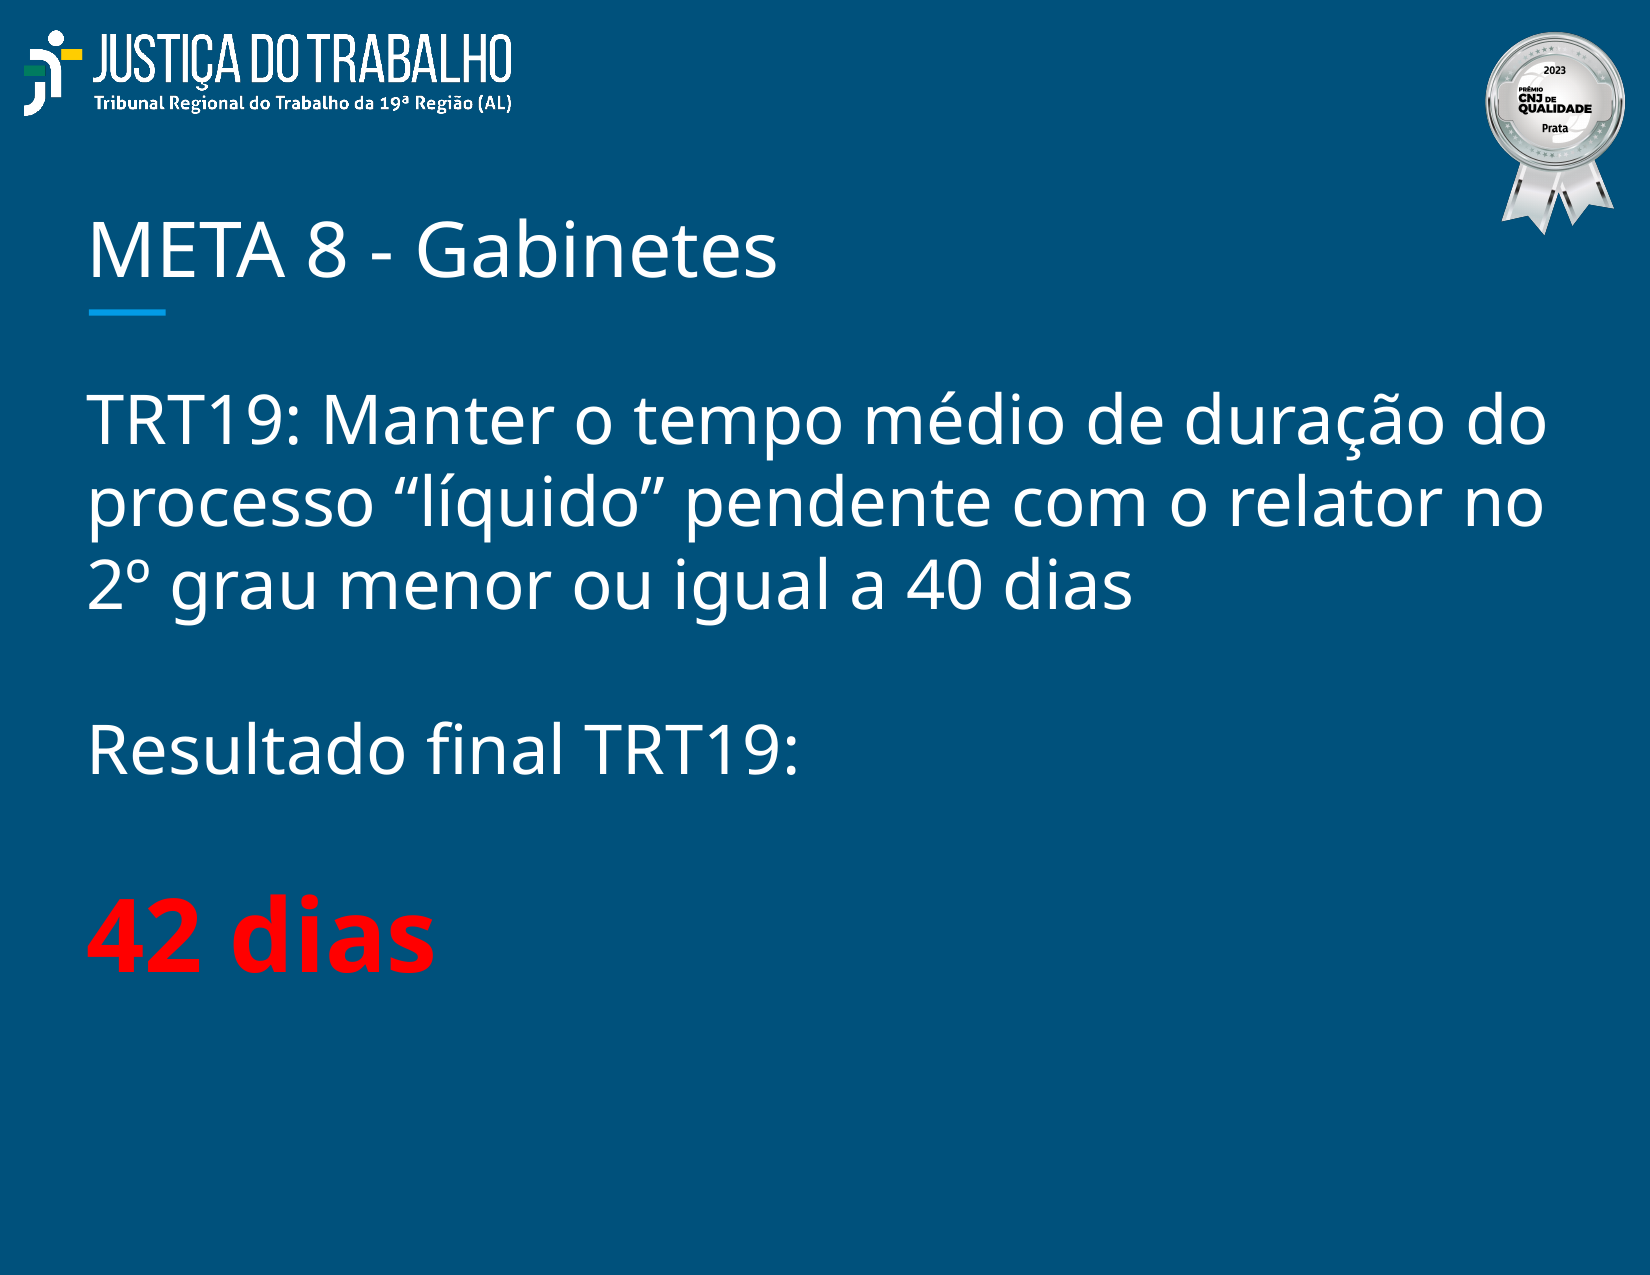

# META 8 - Gabinetes TRT19: Manter o tempo médio de duração do processo “líquido” pendente com o relator no 2º grau menor ou igual a 40 dias Resultado final TRT19: 42 dias